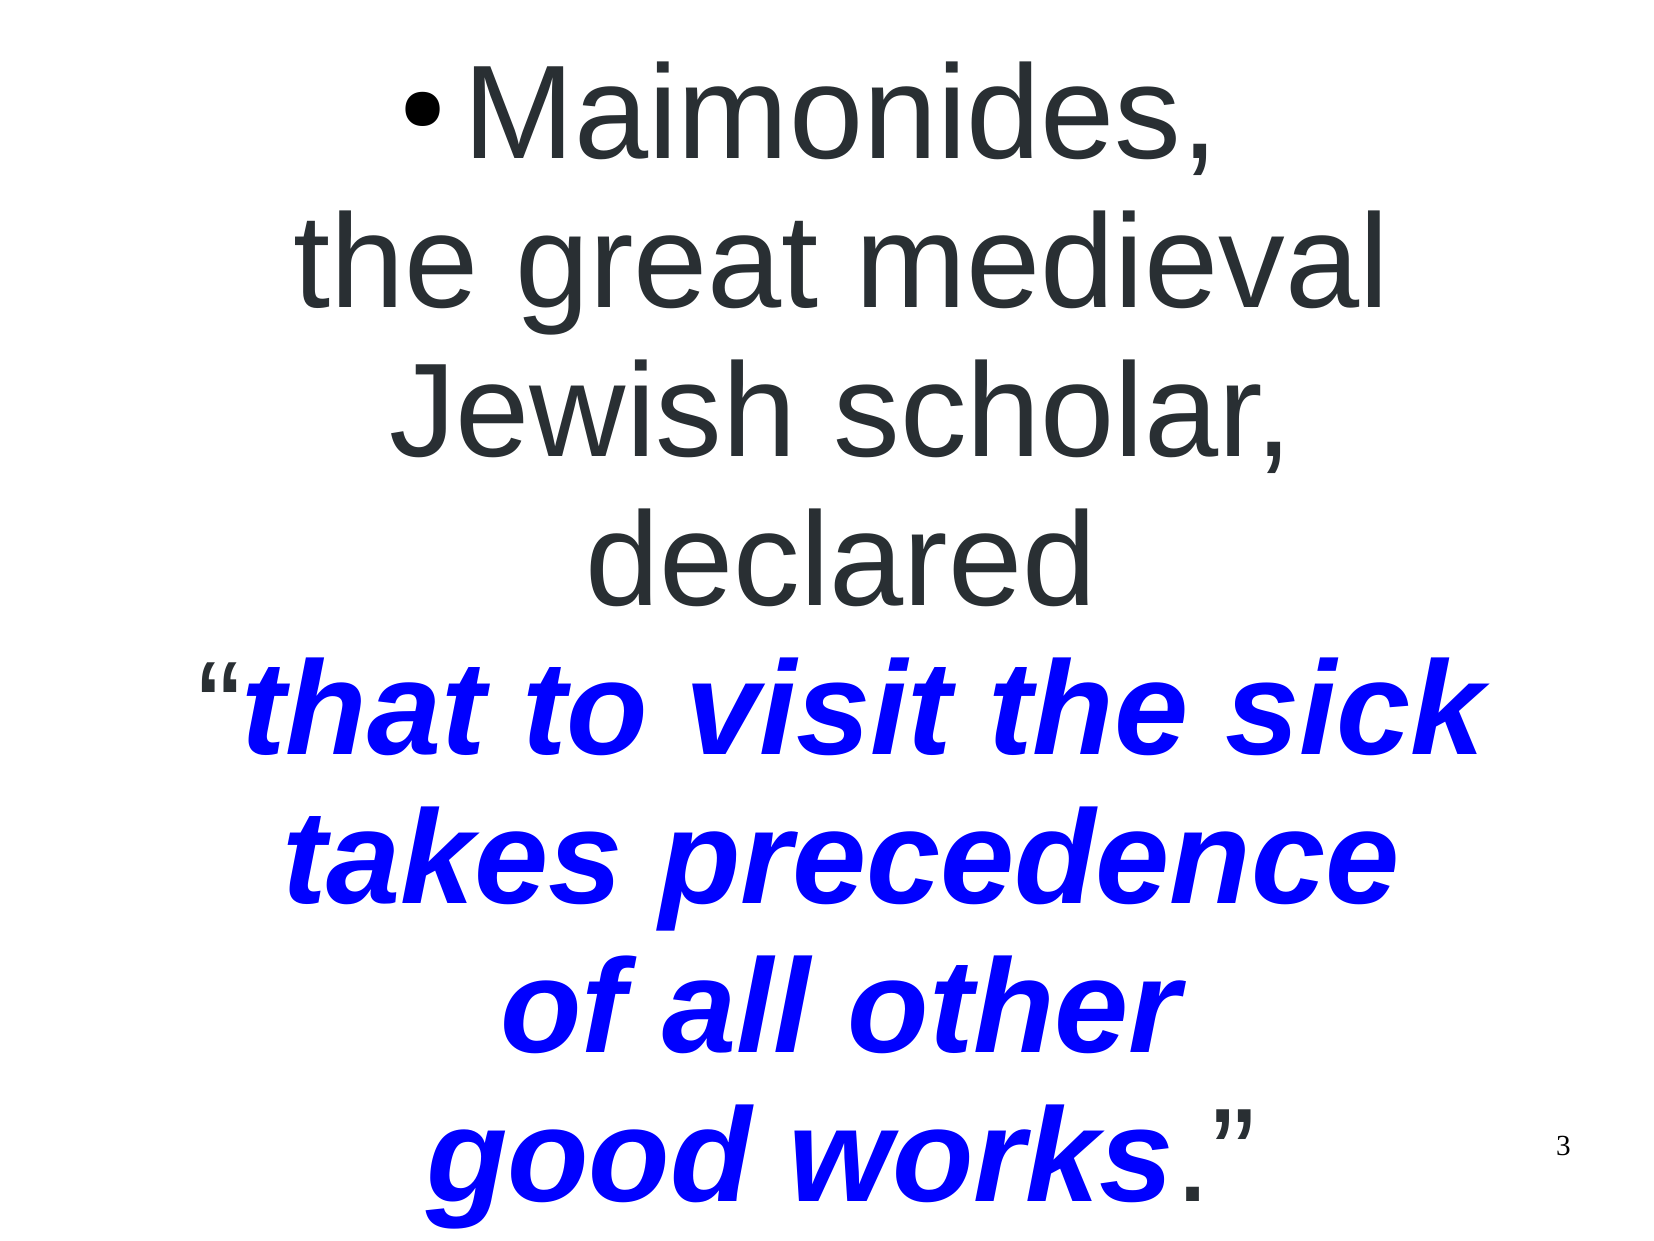

# Maimonides, the great medieval Jewish scholar, declared “that to visit the sick takes precedence of all other good works.”
3